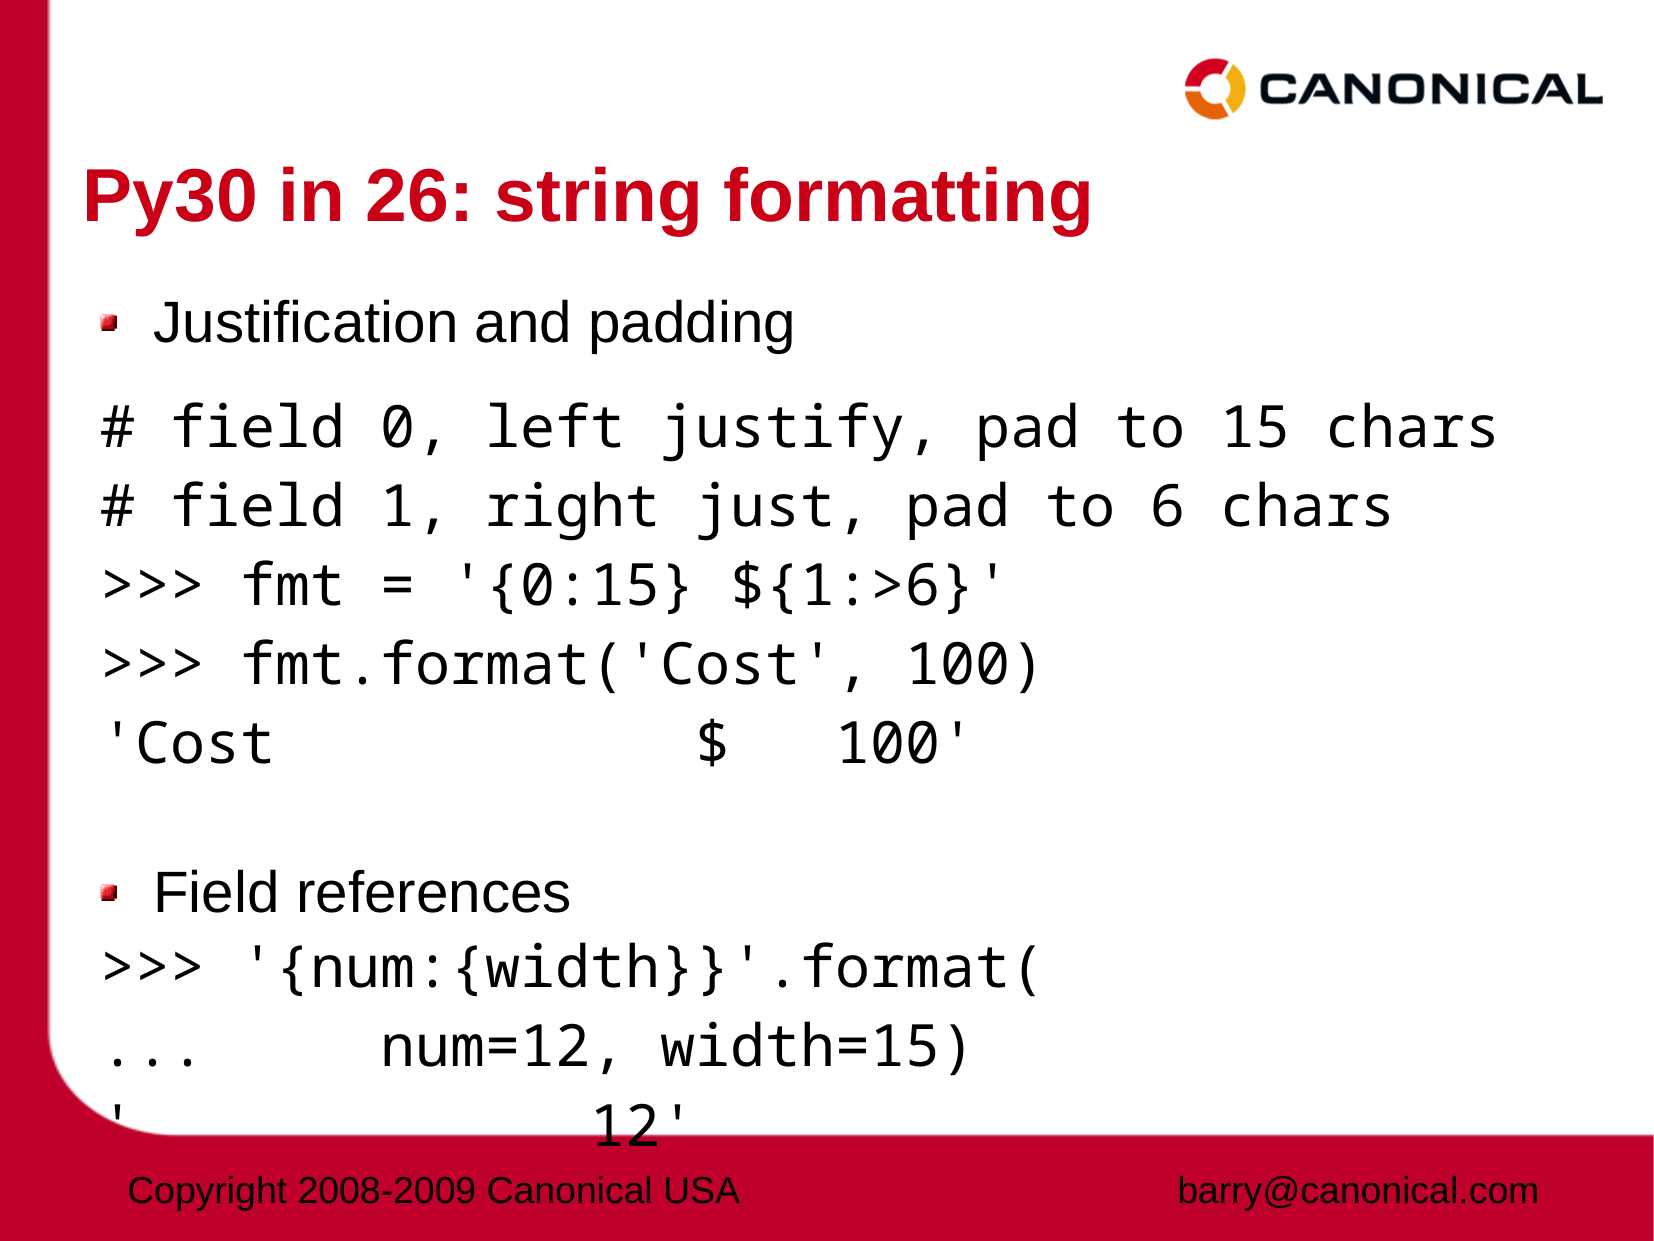

# Py30 in 26: string formatting
Justification and padding
# field 0, left justify, pad to 15 chars
# field 1, right just, pad to 6 chars
>>> fmt = '{0:15} ${1:>6}'
>>> fmt.format('Cost', 100)
'Cost $ 100'
Field references
>>> '{num:{width}}'.format(
... num=12, width=15)
' 12'